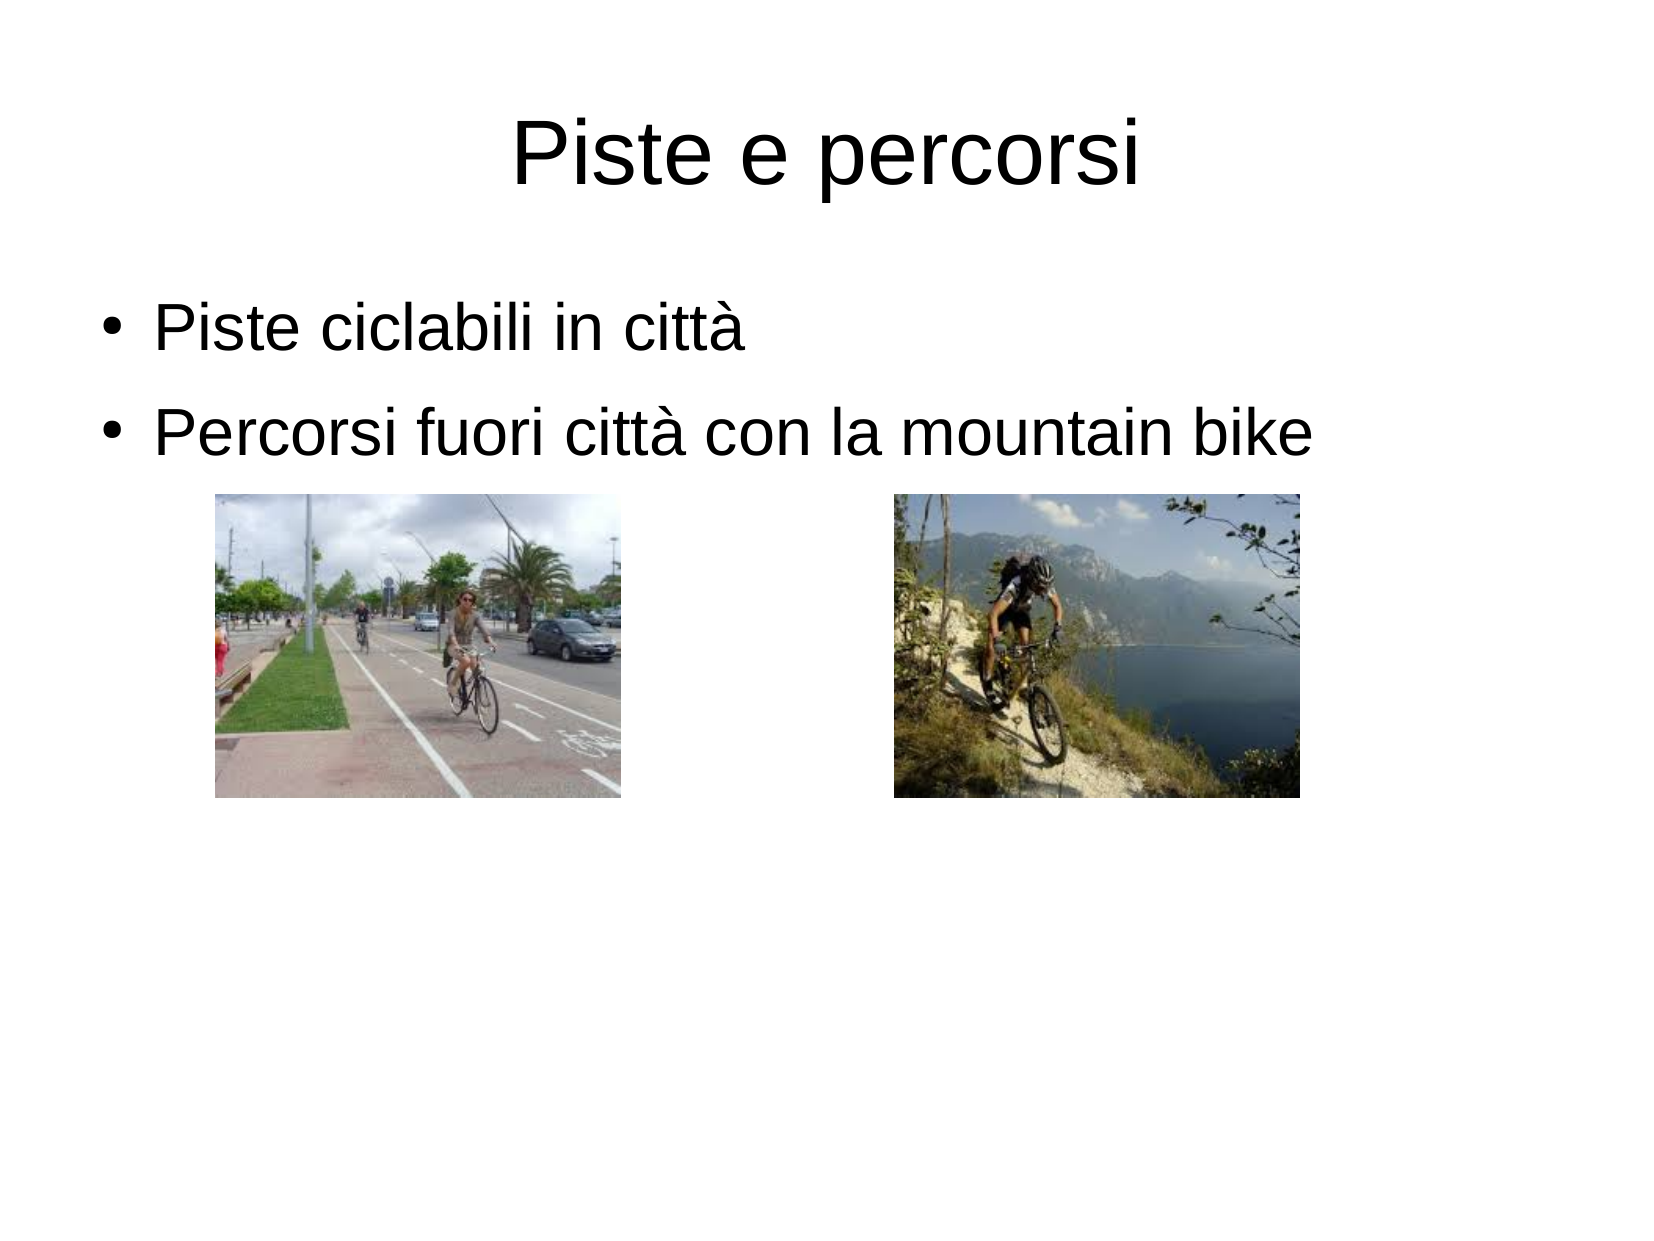

# Piste e percorsi
Piste ciclabili in città
Percorsi fuori città con la mountain bike